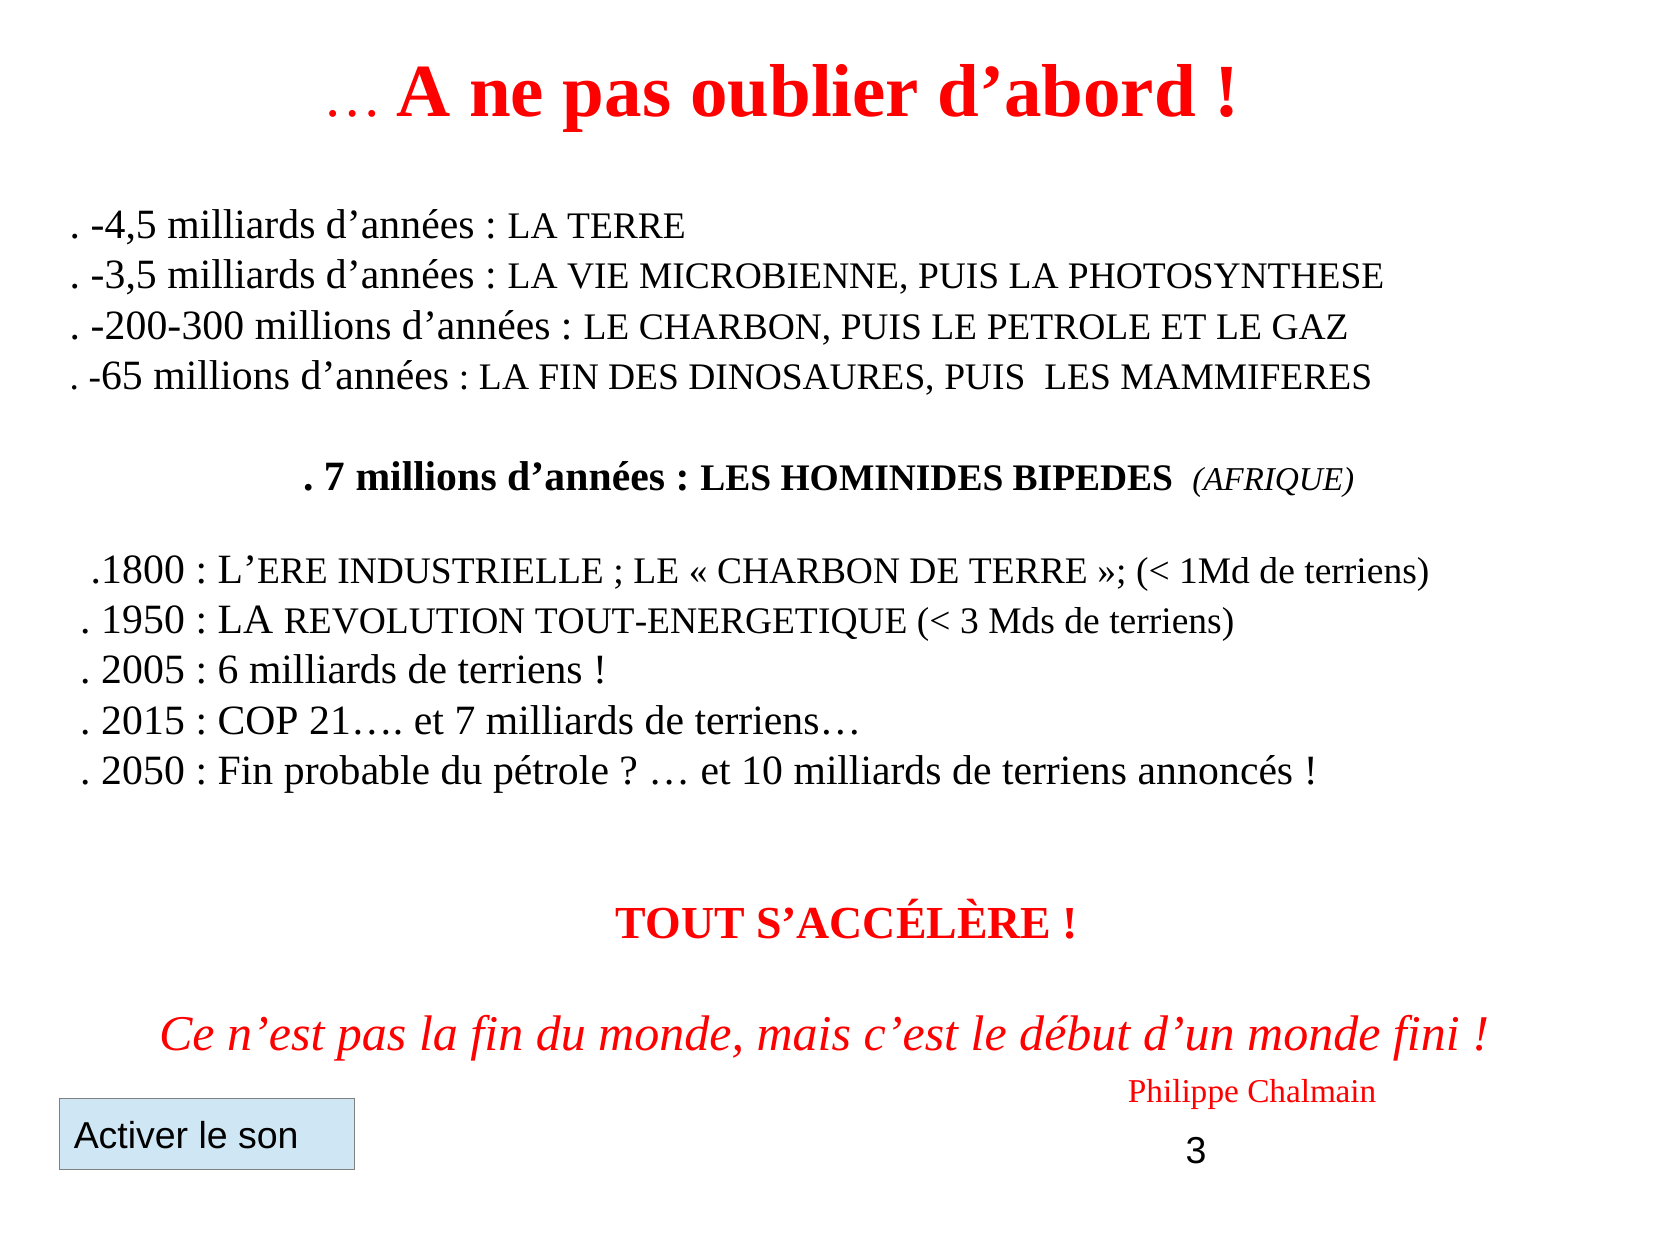

… A ne pas oublier d’abord !
. -4,5 milliards d’années : LA TERRE
. -3,5 milliards d’années : LA VIE MICROBIENNE, PUIS LA PHOTOSYNTHESE
. -200-300 millions d’années : LE CHARBON, PUIS LE PETROLE ET LE GAZ
. -65 millions d’années : LA FIN DES DINOSAURES, PUIS LES MAMMIFERES
 . 7 millions d’années : LES HOMINIDES BIPEDES (AFRIQUE)
 .1800 : L’ERE INDUSTRIELLE ; LE « CHARBON DE TERRE »; (< 1Md de terriens)
 . 1950 : LA REVOLUTION TOUT-ENERGETIQUE (< 3 Mds de terriens)
 . 2005 : 6 milliards de terriens !
 . 2015 : COP 21…. et 7 milliards de terriens…
 . 2050 : Fin probable du pétrole ? … et 10 milliards de terriens annoncés !
					 TOUT S’ACCÉLÈRE !
 Ce n’est pas la fin du monde, mais c’est le début d’un monde fini !
											 Philippe Chalmain
Activer le son